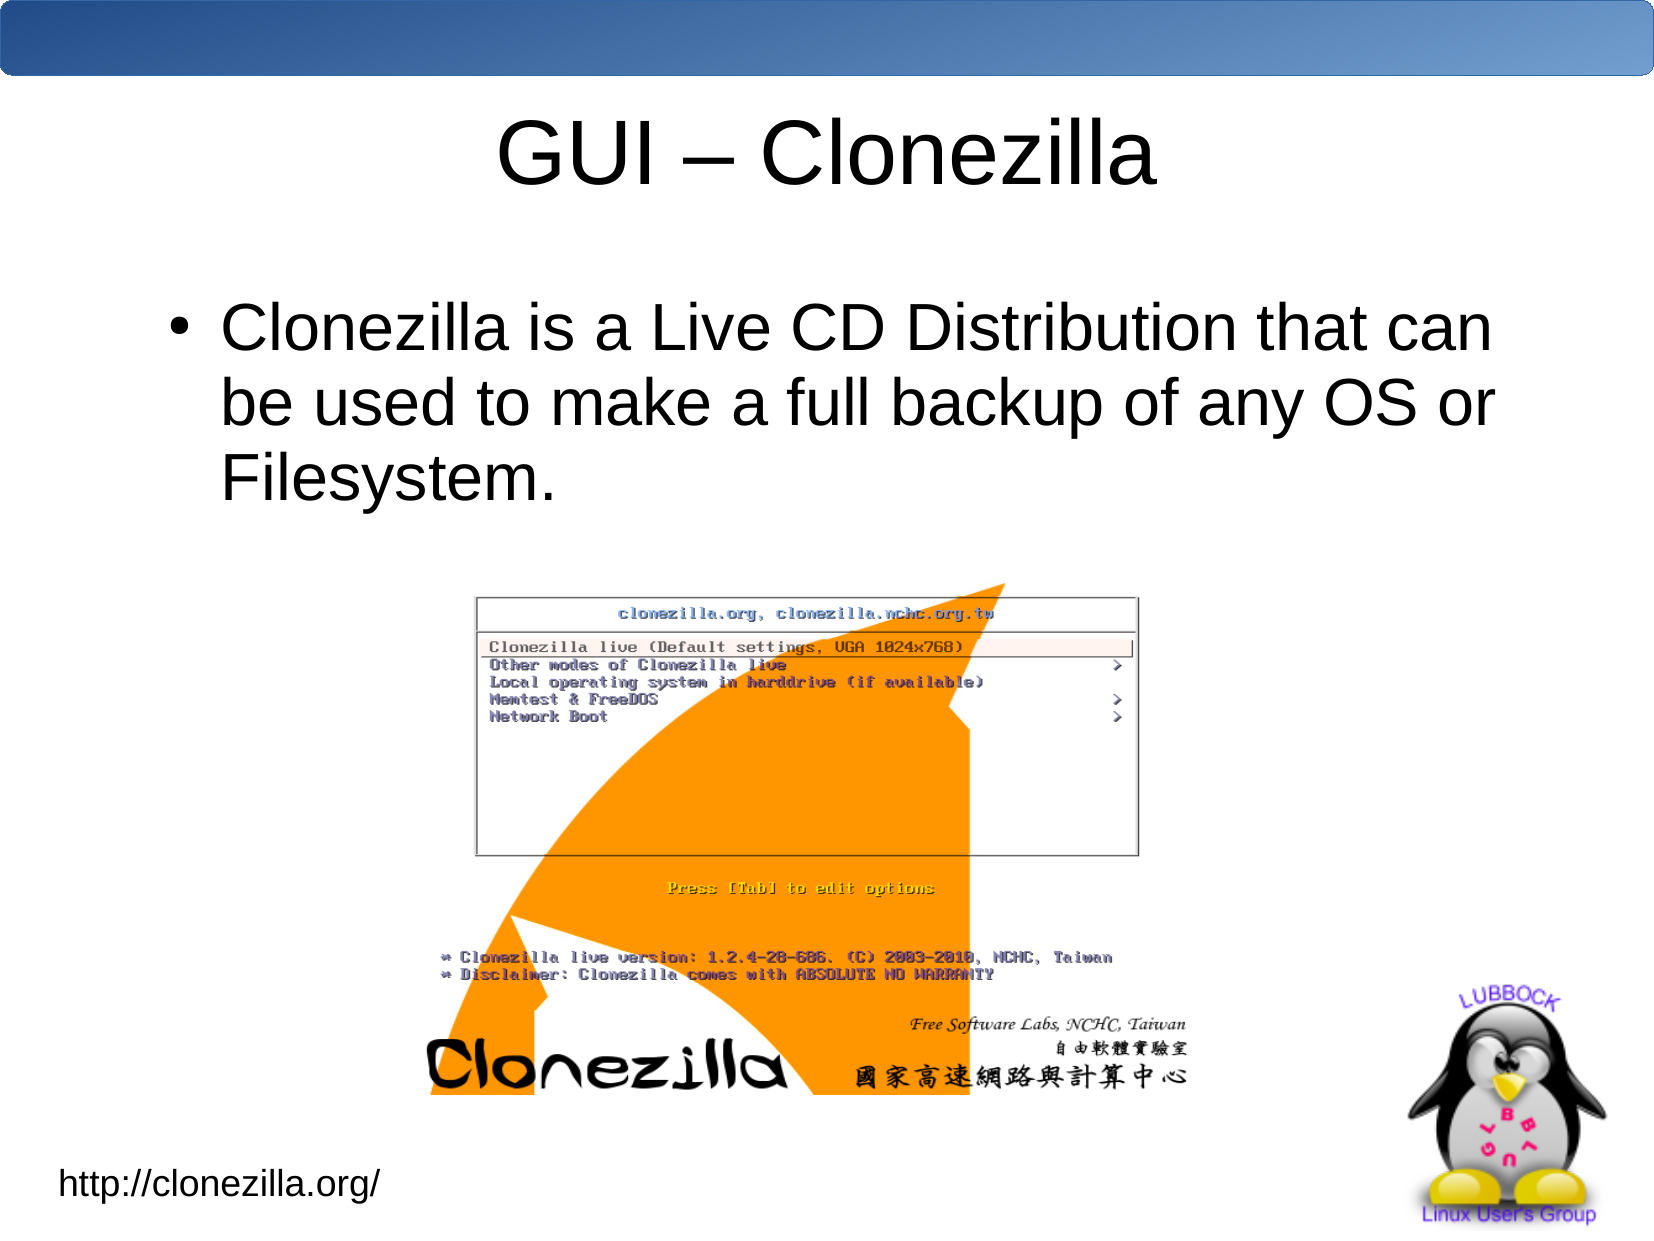

# GUI – Clonezilla
Clonezilla is a Live CD Distribution that can be used to make a full backup of any OS or Filesystem.
http://clonezilla.org/